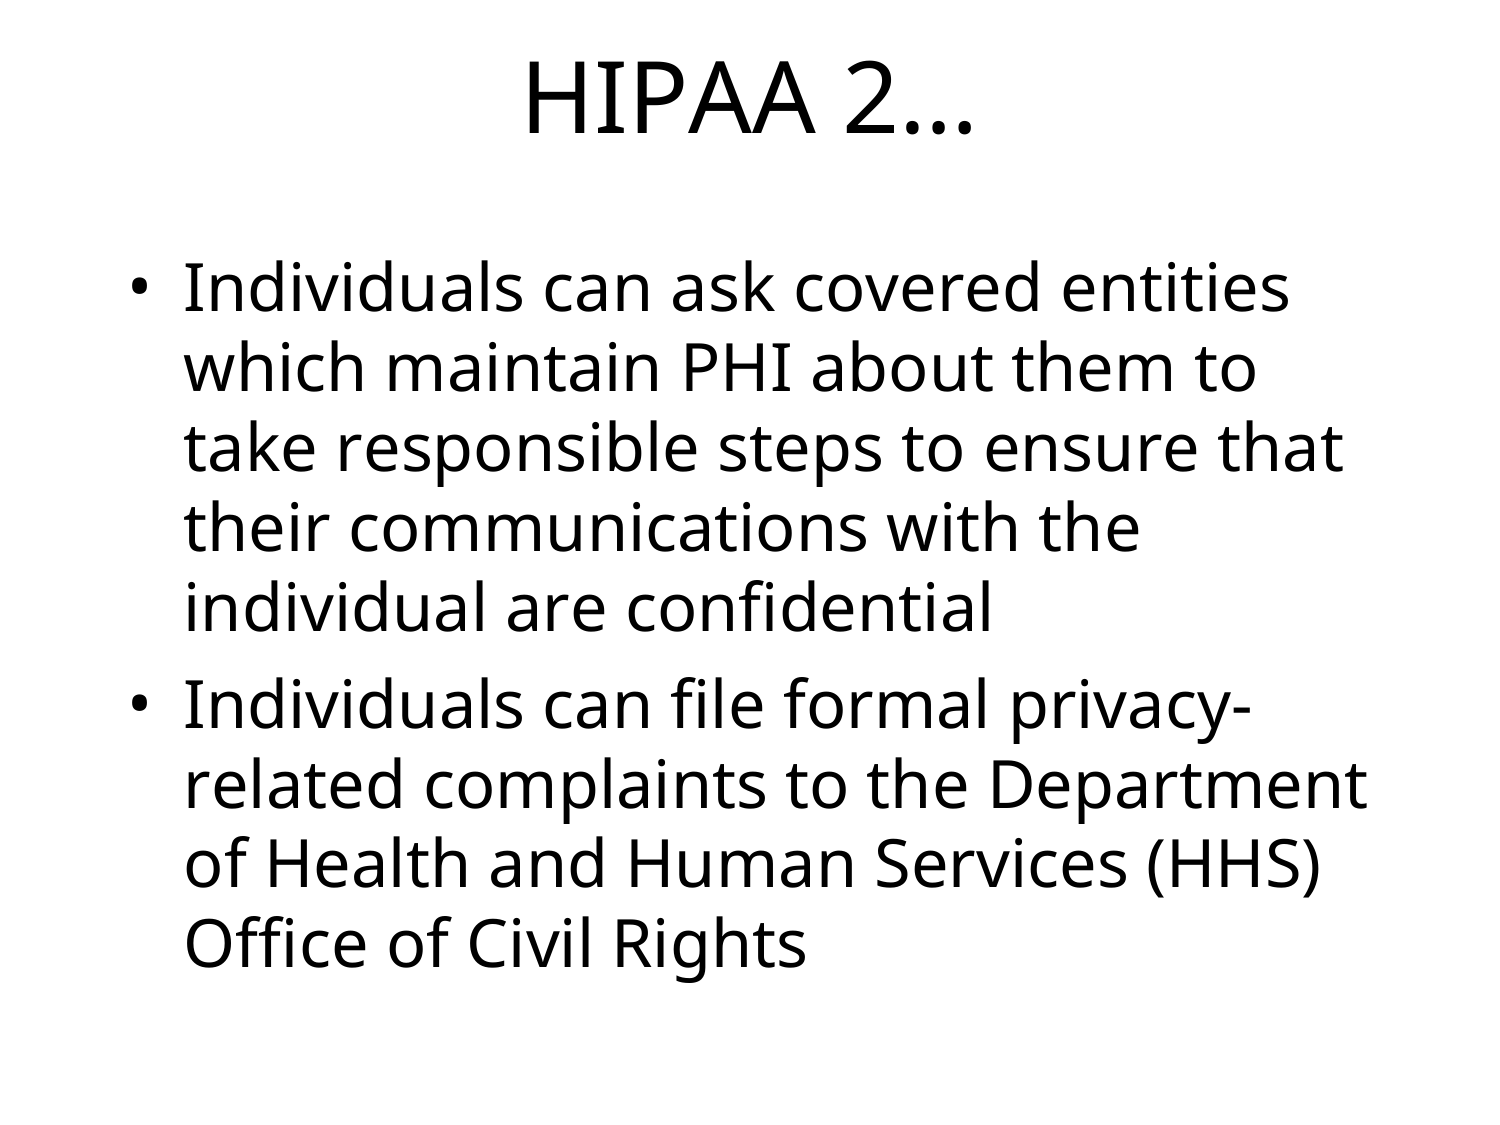

# HIPAA 2…
Individuals can ask covered entities which maintain PHI about them to take responsible steps to ensure that their communications with the individual are confidential
Individuals can file formal privacy-related complaints to the Department of Health and Human Services (HHS) Office of Civil Rights